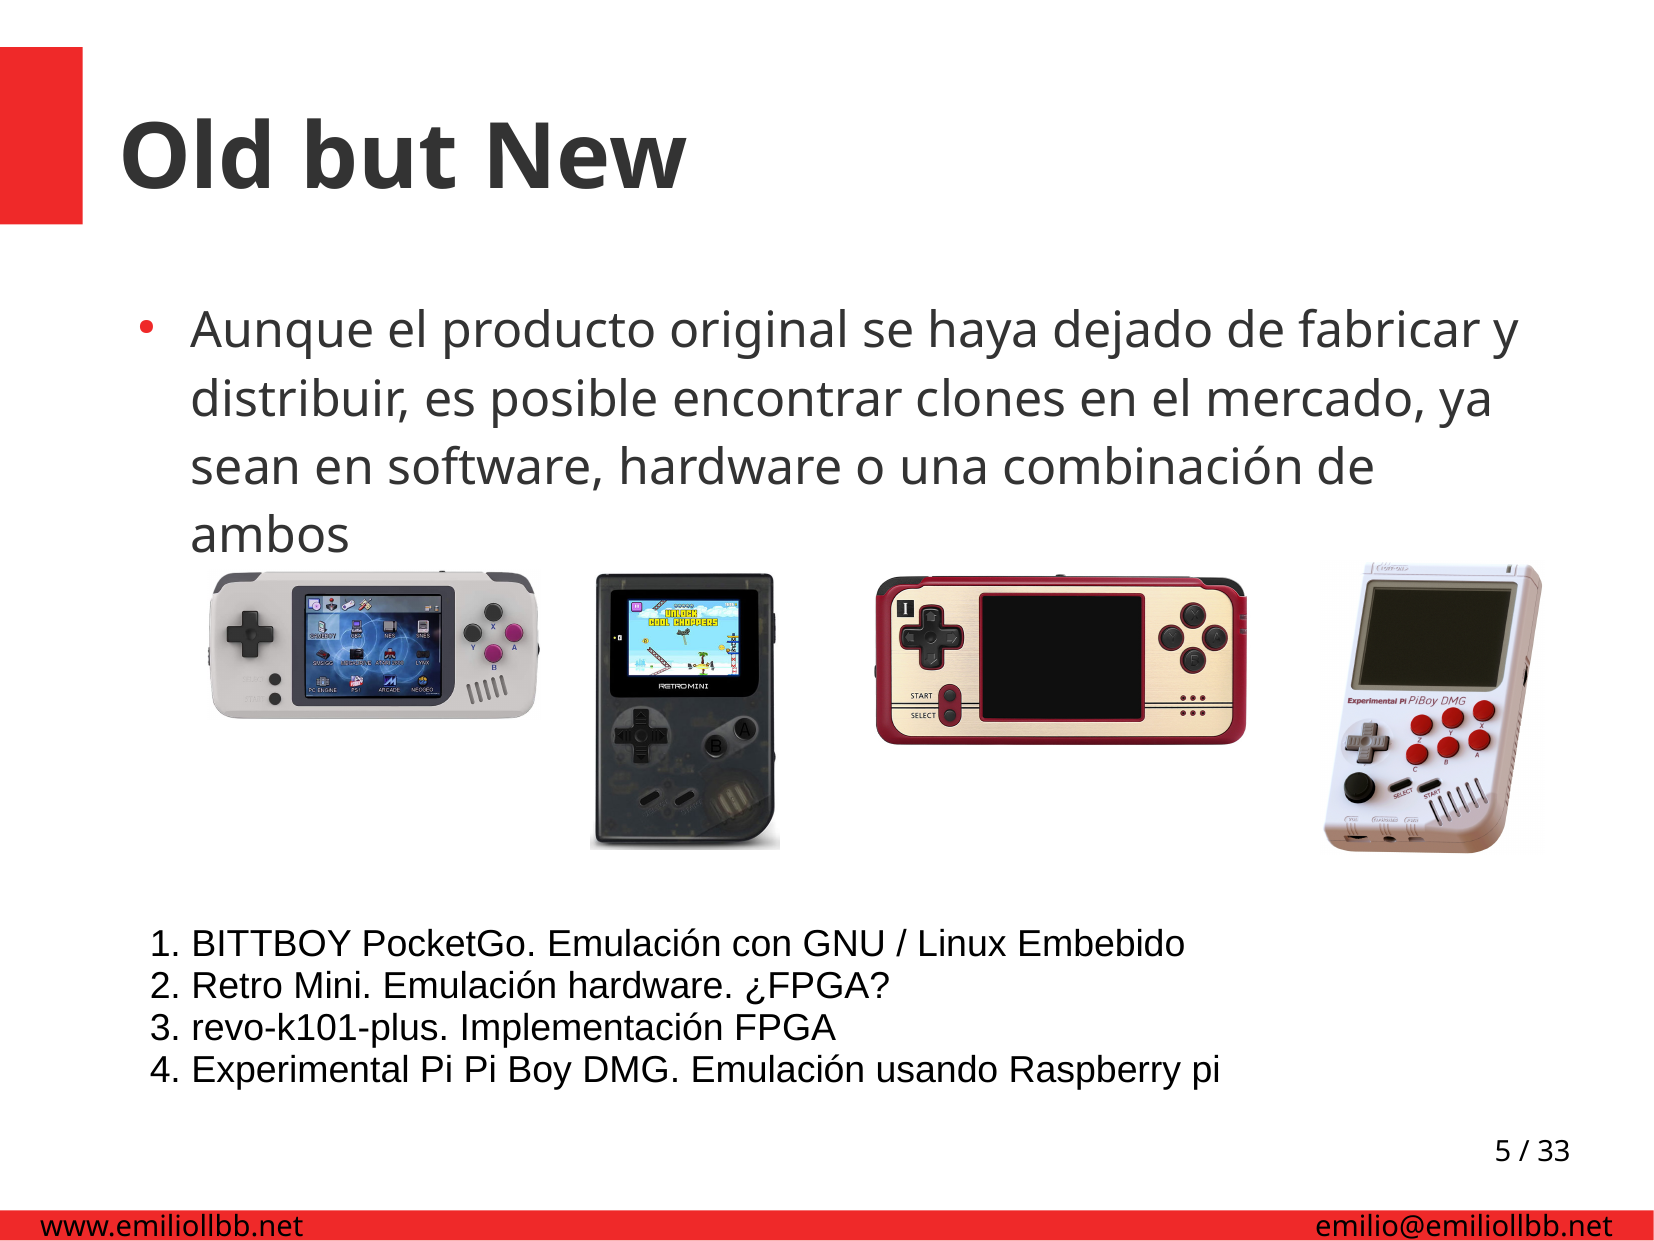

# Old but New
Aunque el producto original se haya dejado de fabricar y distribuir, es posible encontrar clones en el mercado, ya sean en software, hardware o una combinación de ambos
1. BITTBOY PocketGo. Emulación con GNU / Linux Embebido
2. Retro Mini. Emulación hardware. ¿FPGA?
3. revo-k101-plus. Implementación FPGA
4. Experimental Pi Pi Boy DMG. Emulación usando Raspberry pi
5